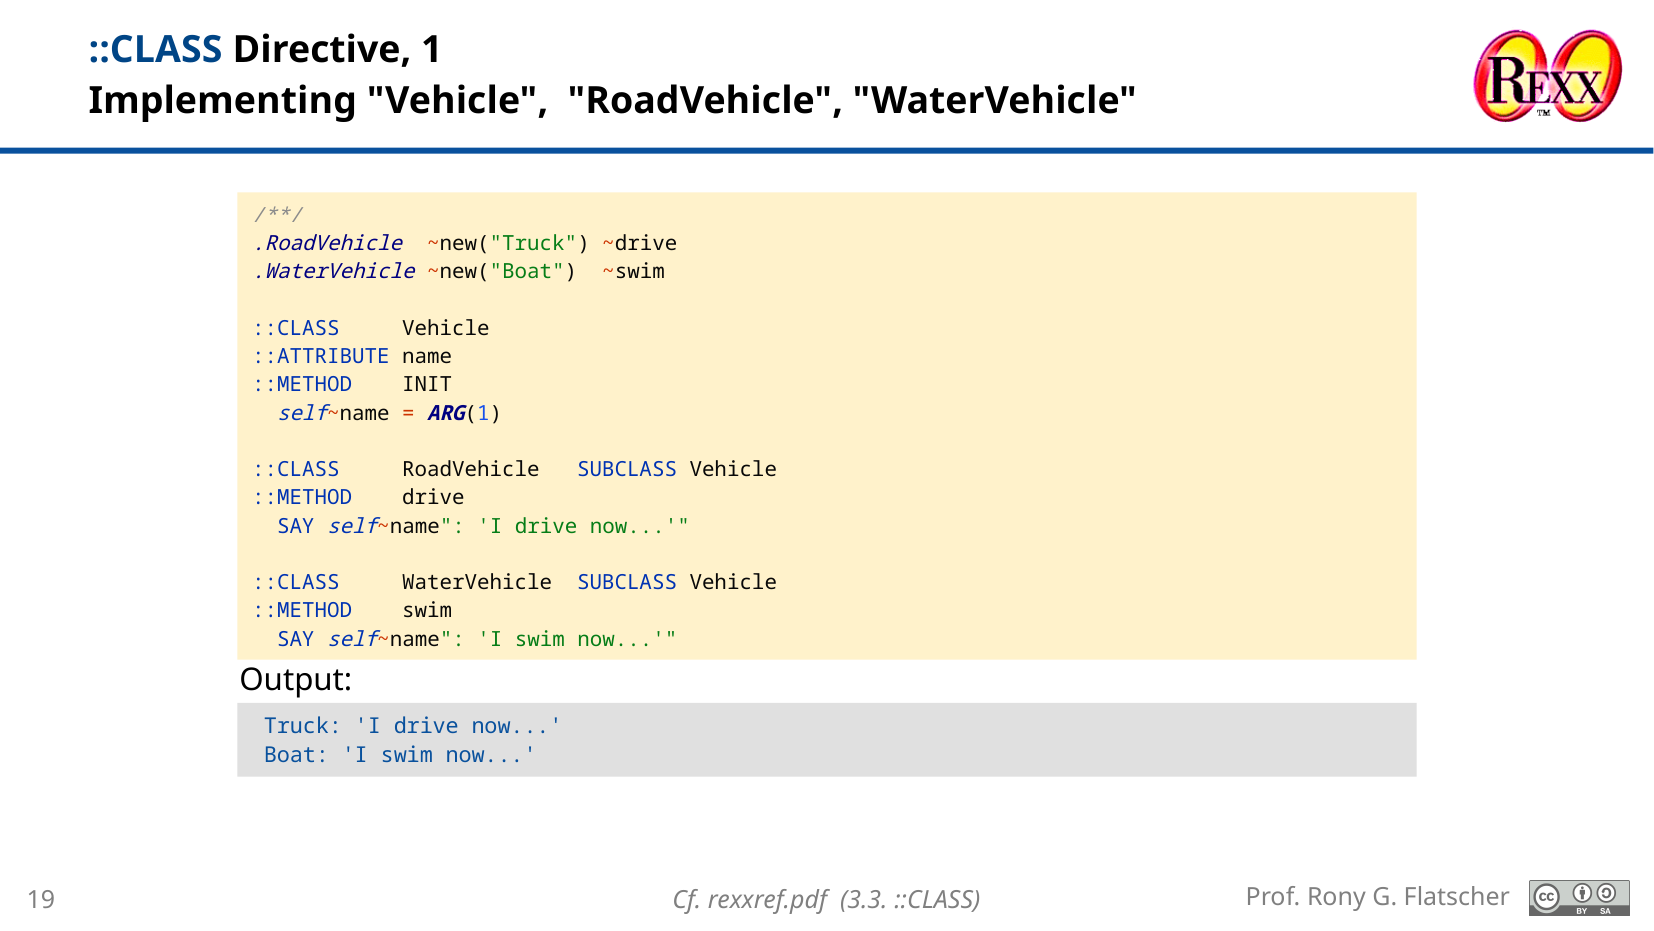

# ::CLASS Directive, 1 Implementing "Vehicle", "RoadVehicle", "WaterVehicle"
/**/
.RoadVehicle ~new("Truck") ~drive
.WaterVehicle ~new("Boat") ~swim
::CLASS Vehicle
::ATTRIBUTE name
::METHOD INIT
 self~name = ARG(1)
::CLASS RoadVehicle SUBCLASS Vehicle
::METHOD drive
 SAY self~name": 'I drive now...'"
::CLASS WaterVehicle SUBCLASS Vehicle
::METHOD swim
 SAY self~name": 'I swim now...'"
Output:
Truck: 'I drive now...'
Boat: 'I swim now...'
Cf. rexxref.pdf (3.3. ::CLASS)